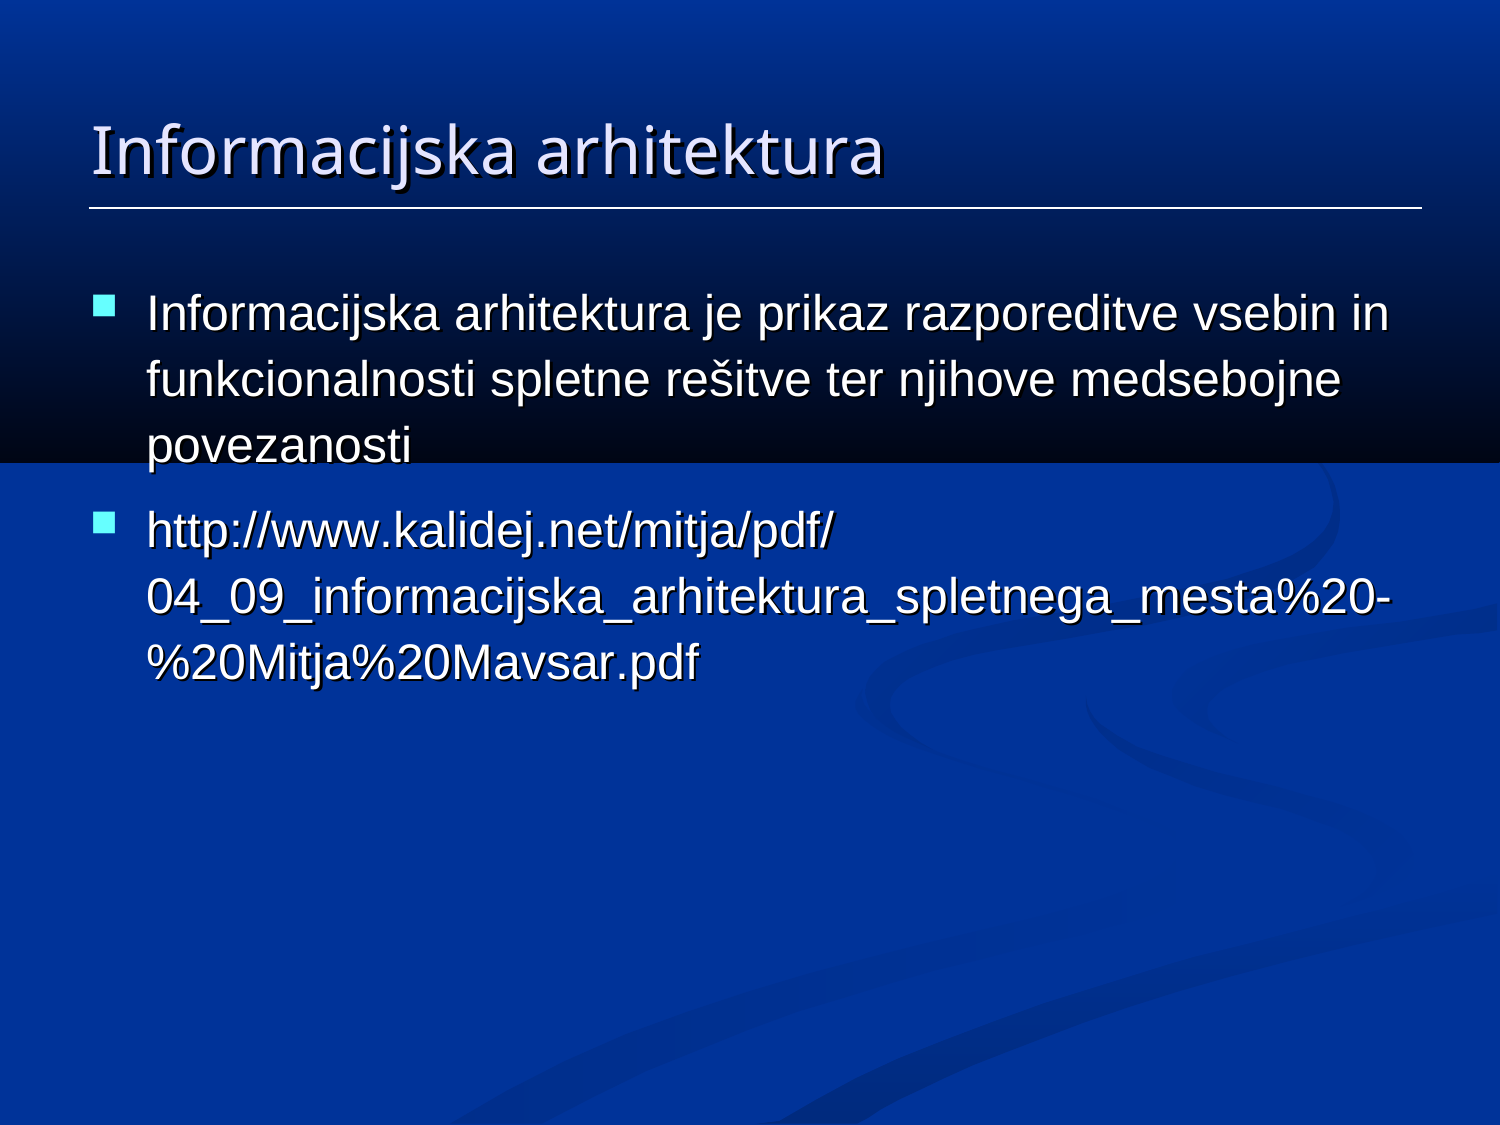

Informacijska arhitektura
# Informacijska arhitektura je prikaz razporeditve vsebin in funkcionalnosti spletne rešitve ter njihove medsebojne povezanosti
http://www.kalidej.net/mitja/pdf/04_09_informacijska_arhitektura_spletnega_mesta%20-%20Mitja%20Mavsar.pdf